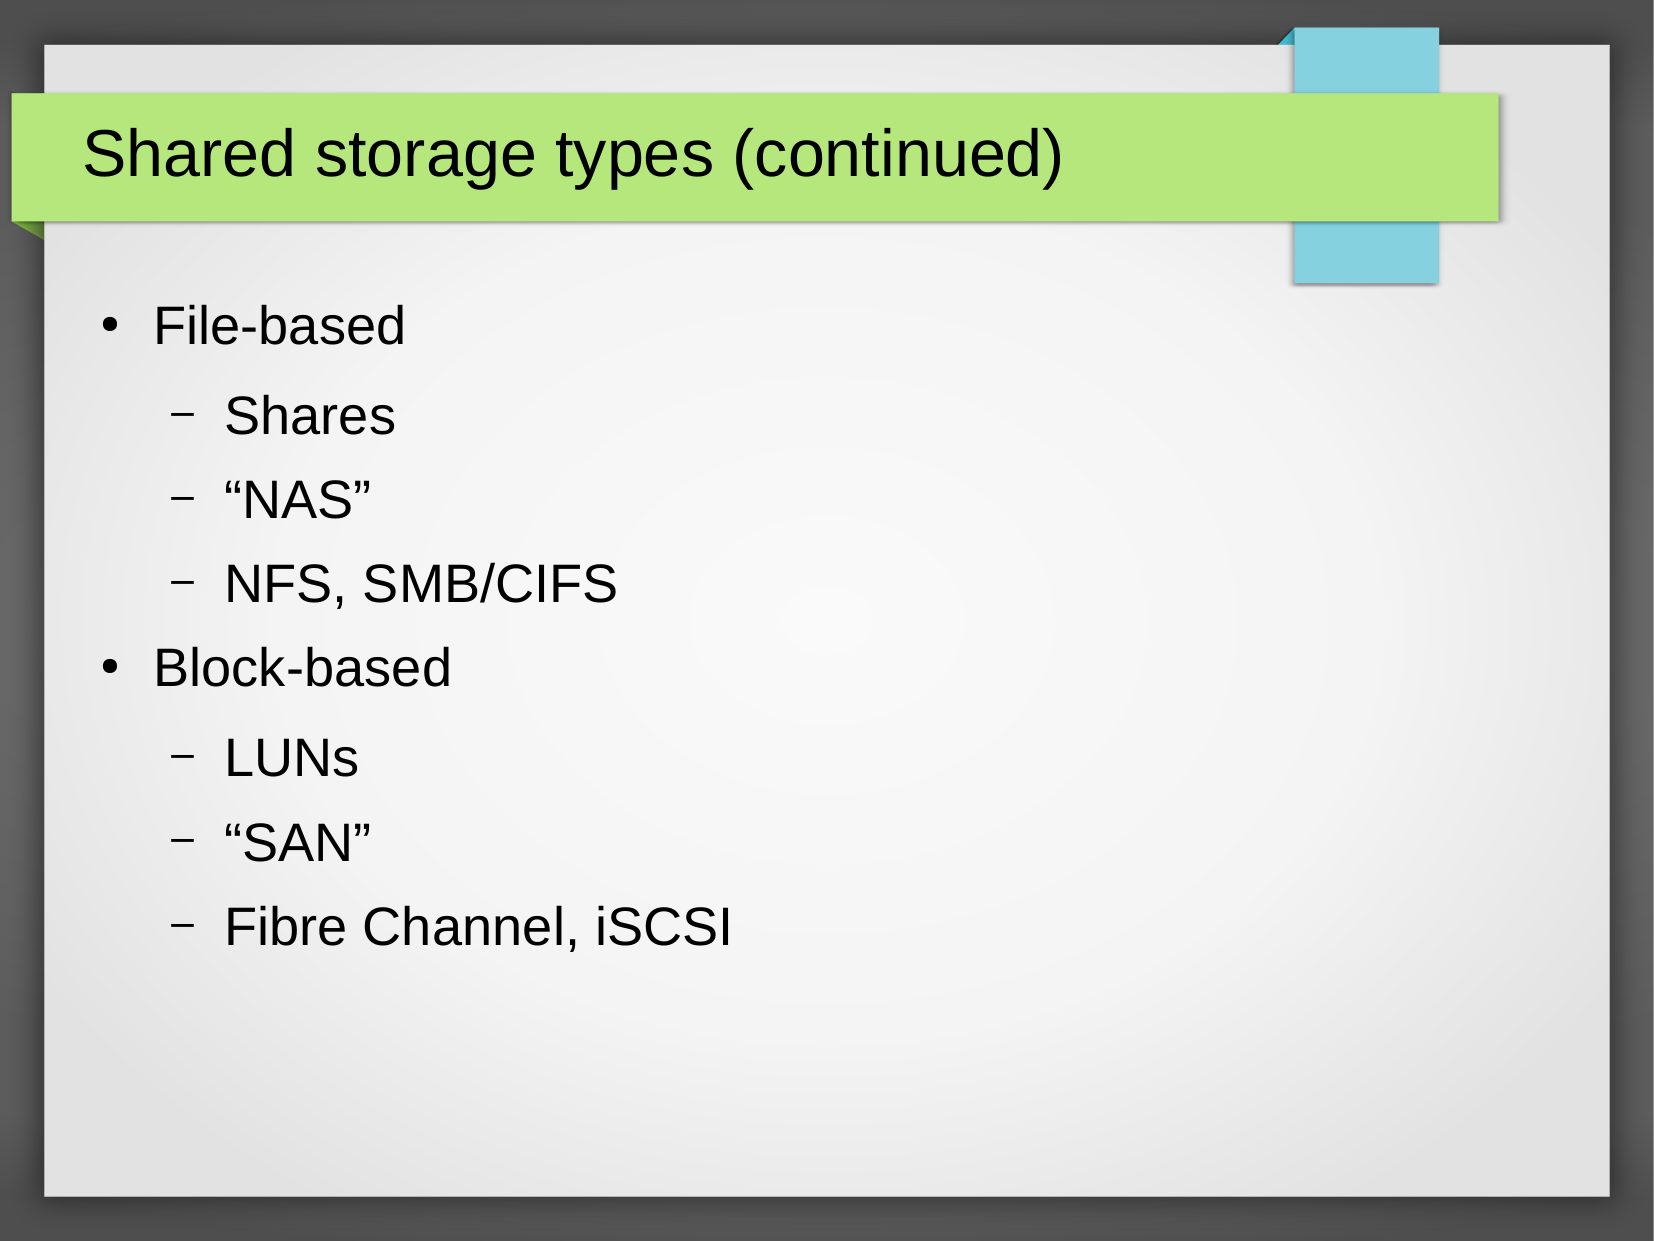

# Shared storage types (continued)
File-based
Shares
“NAS”
NFS, SMB/CIFS
Block-based
LUNs
“SAN”
Fibre Channel, iSCSI